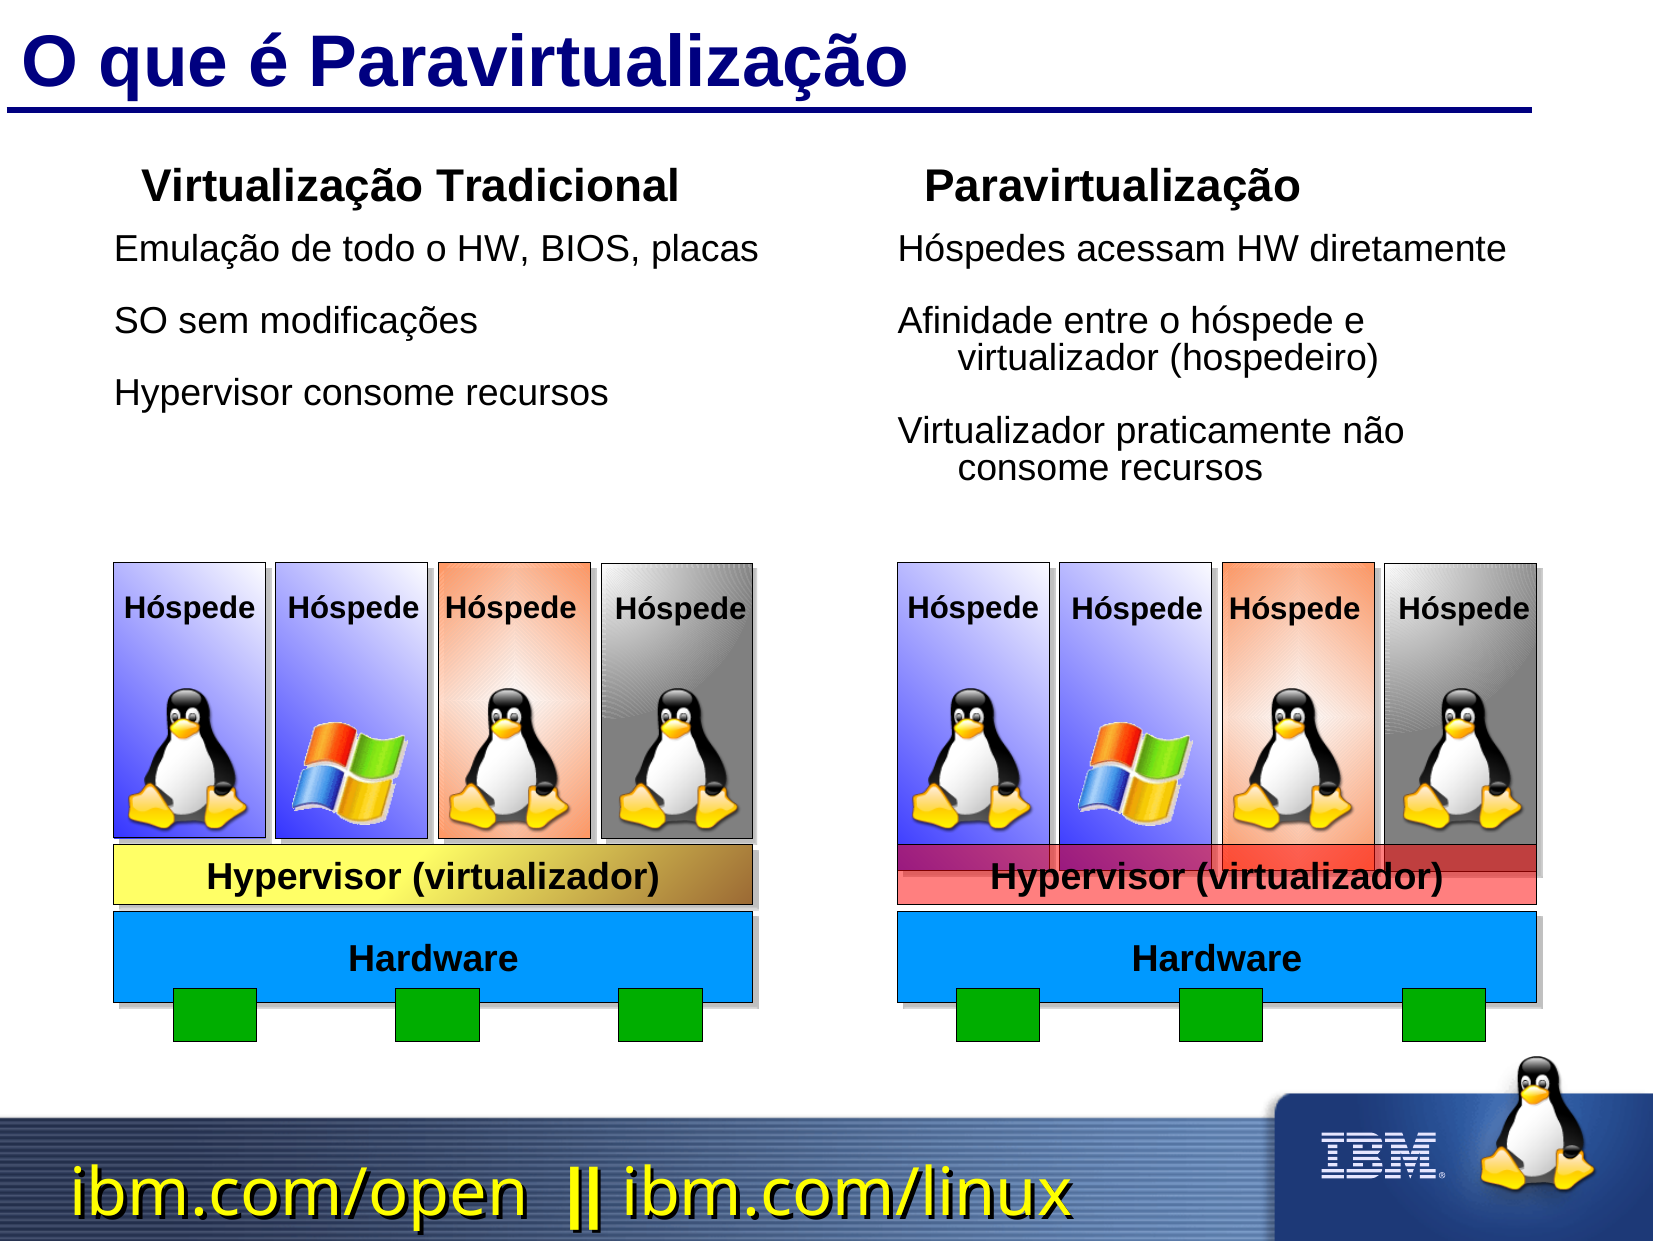

O que é Paravirtualização
Virtualização Tradicional
Paravirtualização
# Emulação de todo o HW, BIOS, placas
SO sem modificações
Hypervisor consome recursos
Hóspedes acessam HW diretamente
Afinidade entre o hóspede e virtualizador (hospedeiro)
Virtualizador praticamente não consome recursos
Hóspede
Hóspede
Hóspede
Hóspede
Hóspede
Hóspede
Hóspede
Hóspede
Hypervisor (virtualizador)
Hypervisor (virtualizador)
Hardware
Hardware